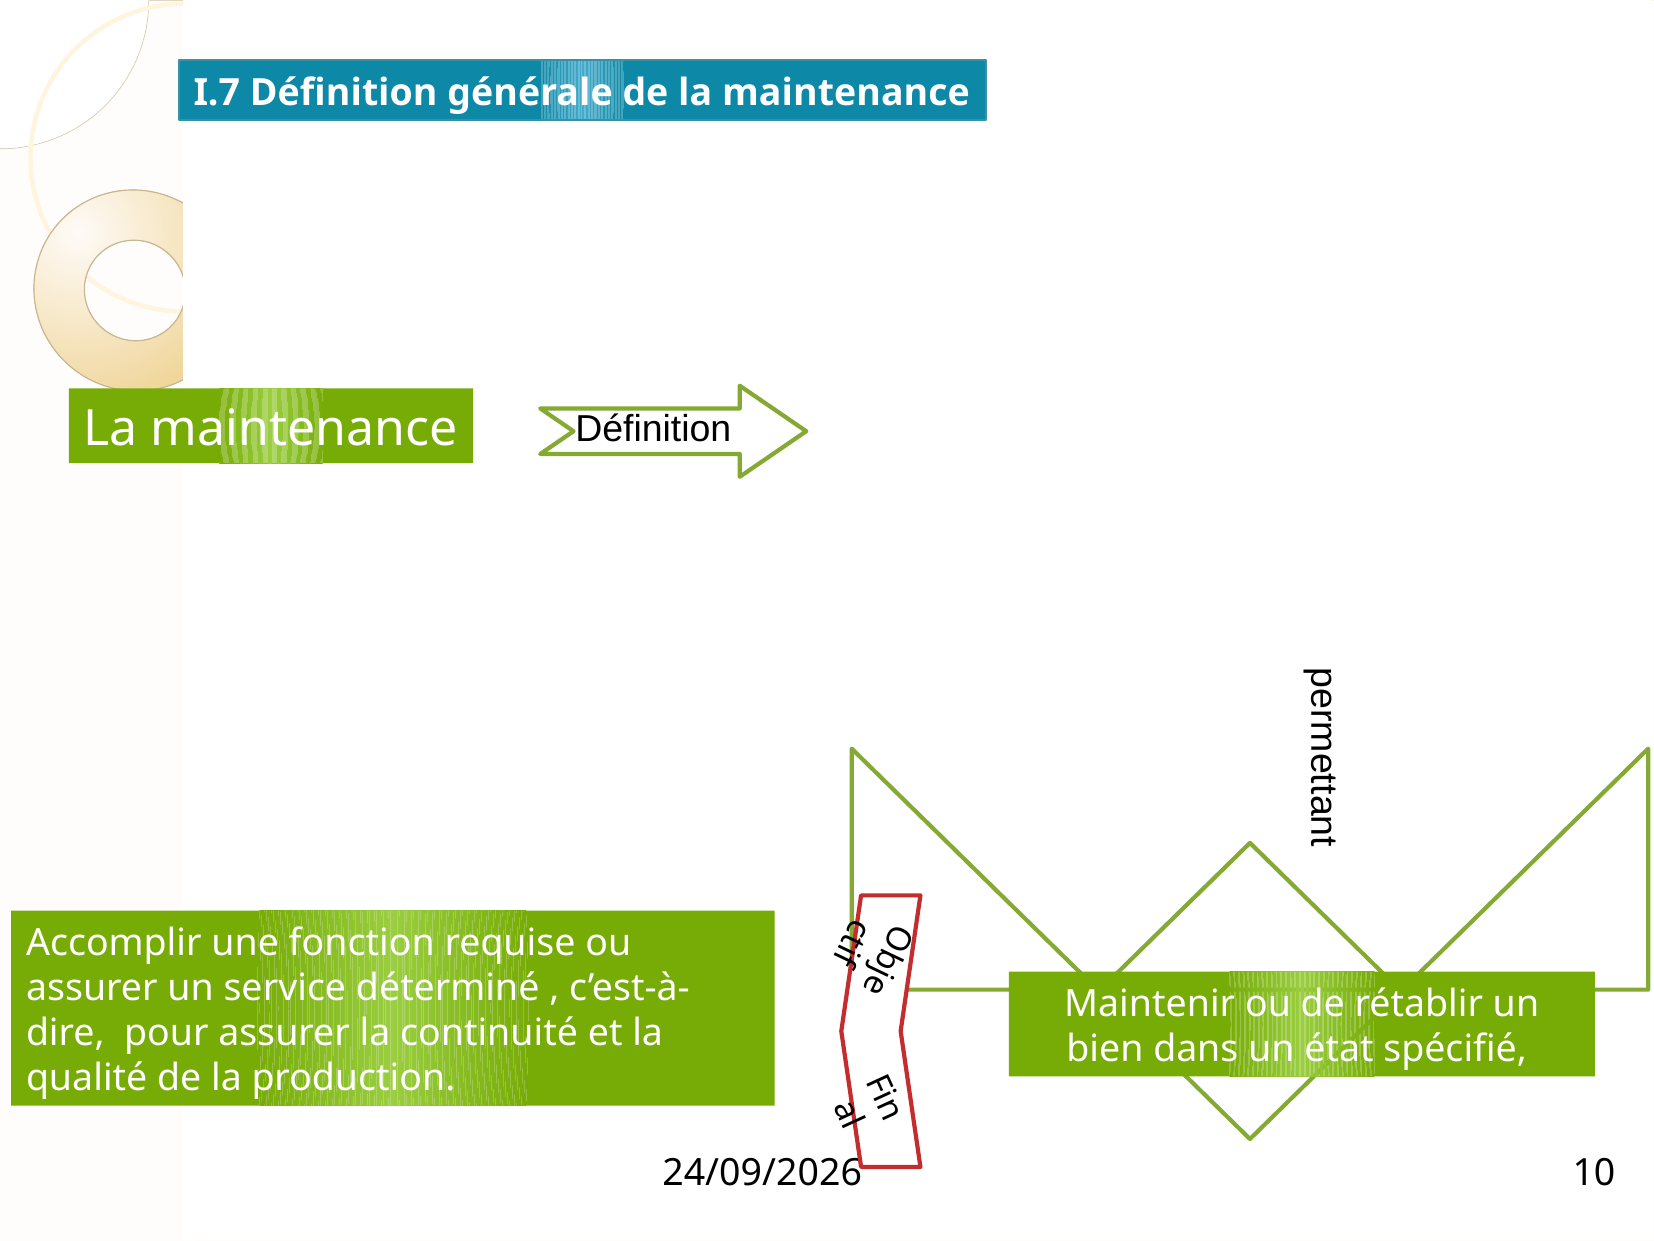

I.7 Définition générale de la maintenance
Techniques
Management
Ensembles des activités
Administratives
Définition
La maintenance
permettant
Objectif
Final
Accomplir une fonction requise ou assurer un service déterminé , c’est-à-dire, pour assurer la continuité et la qualité de la production.
Maintenir ou de rétablir un bien dans un état spécifié,